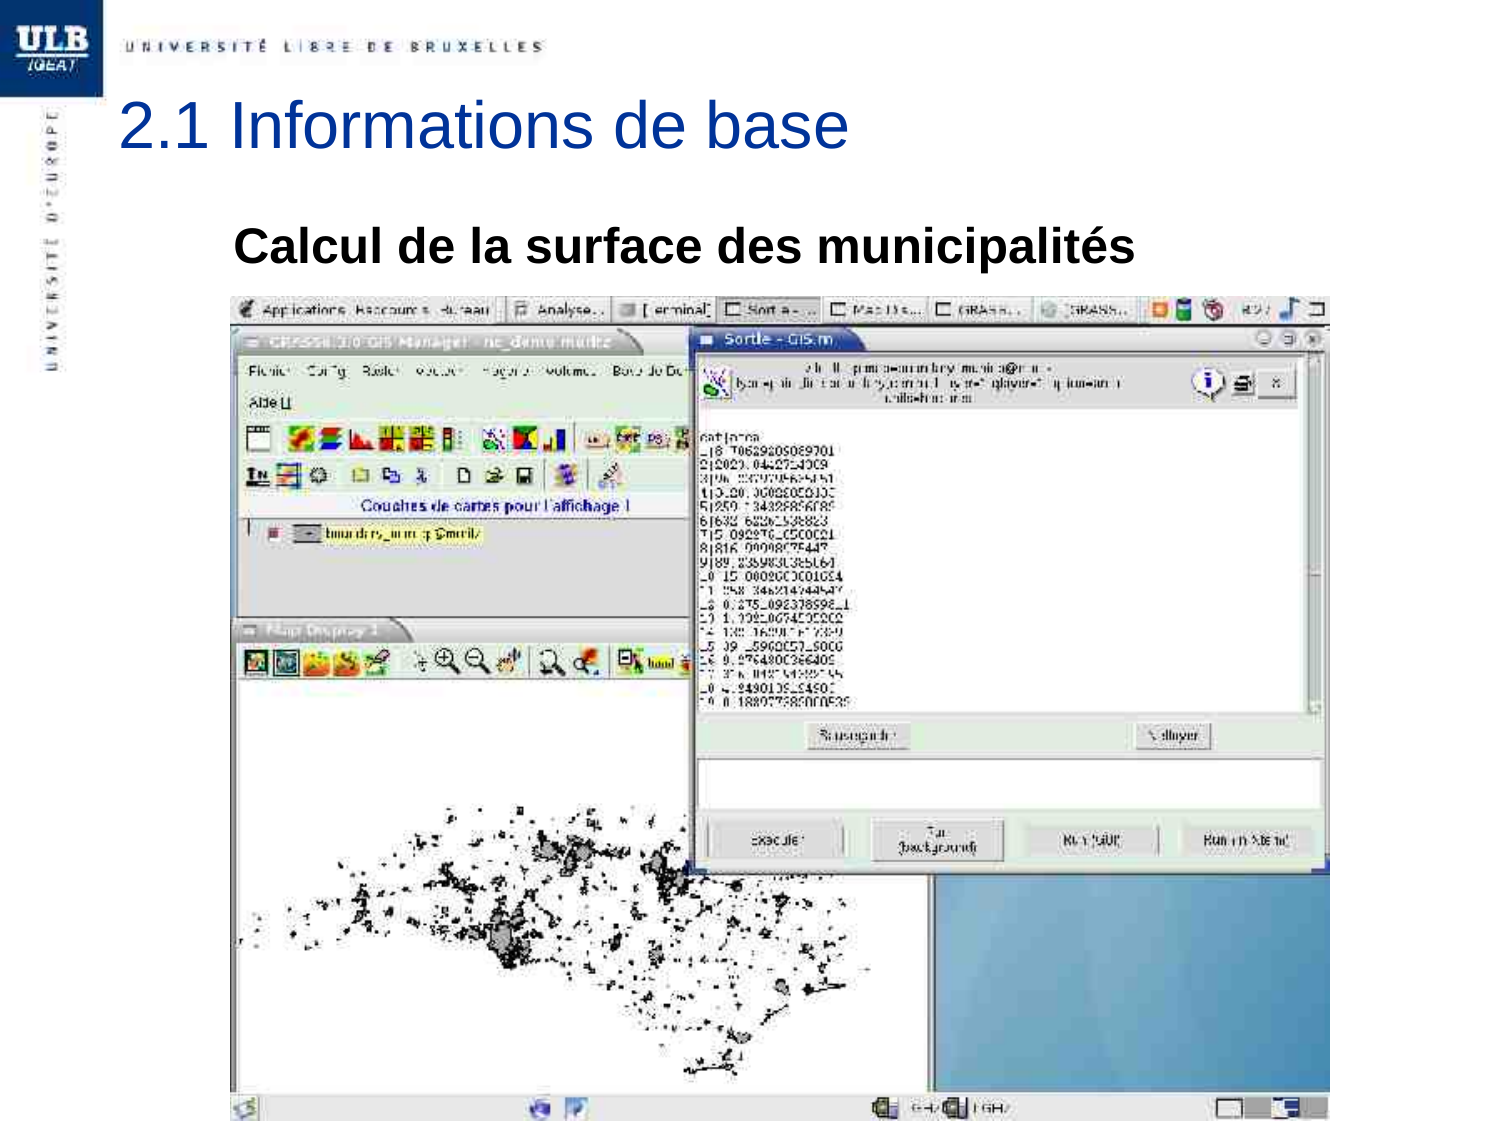

2.1 Informations de base
Calcul de la surface des municipalités